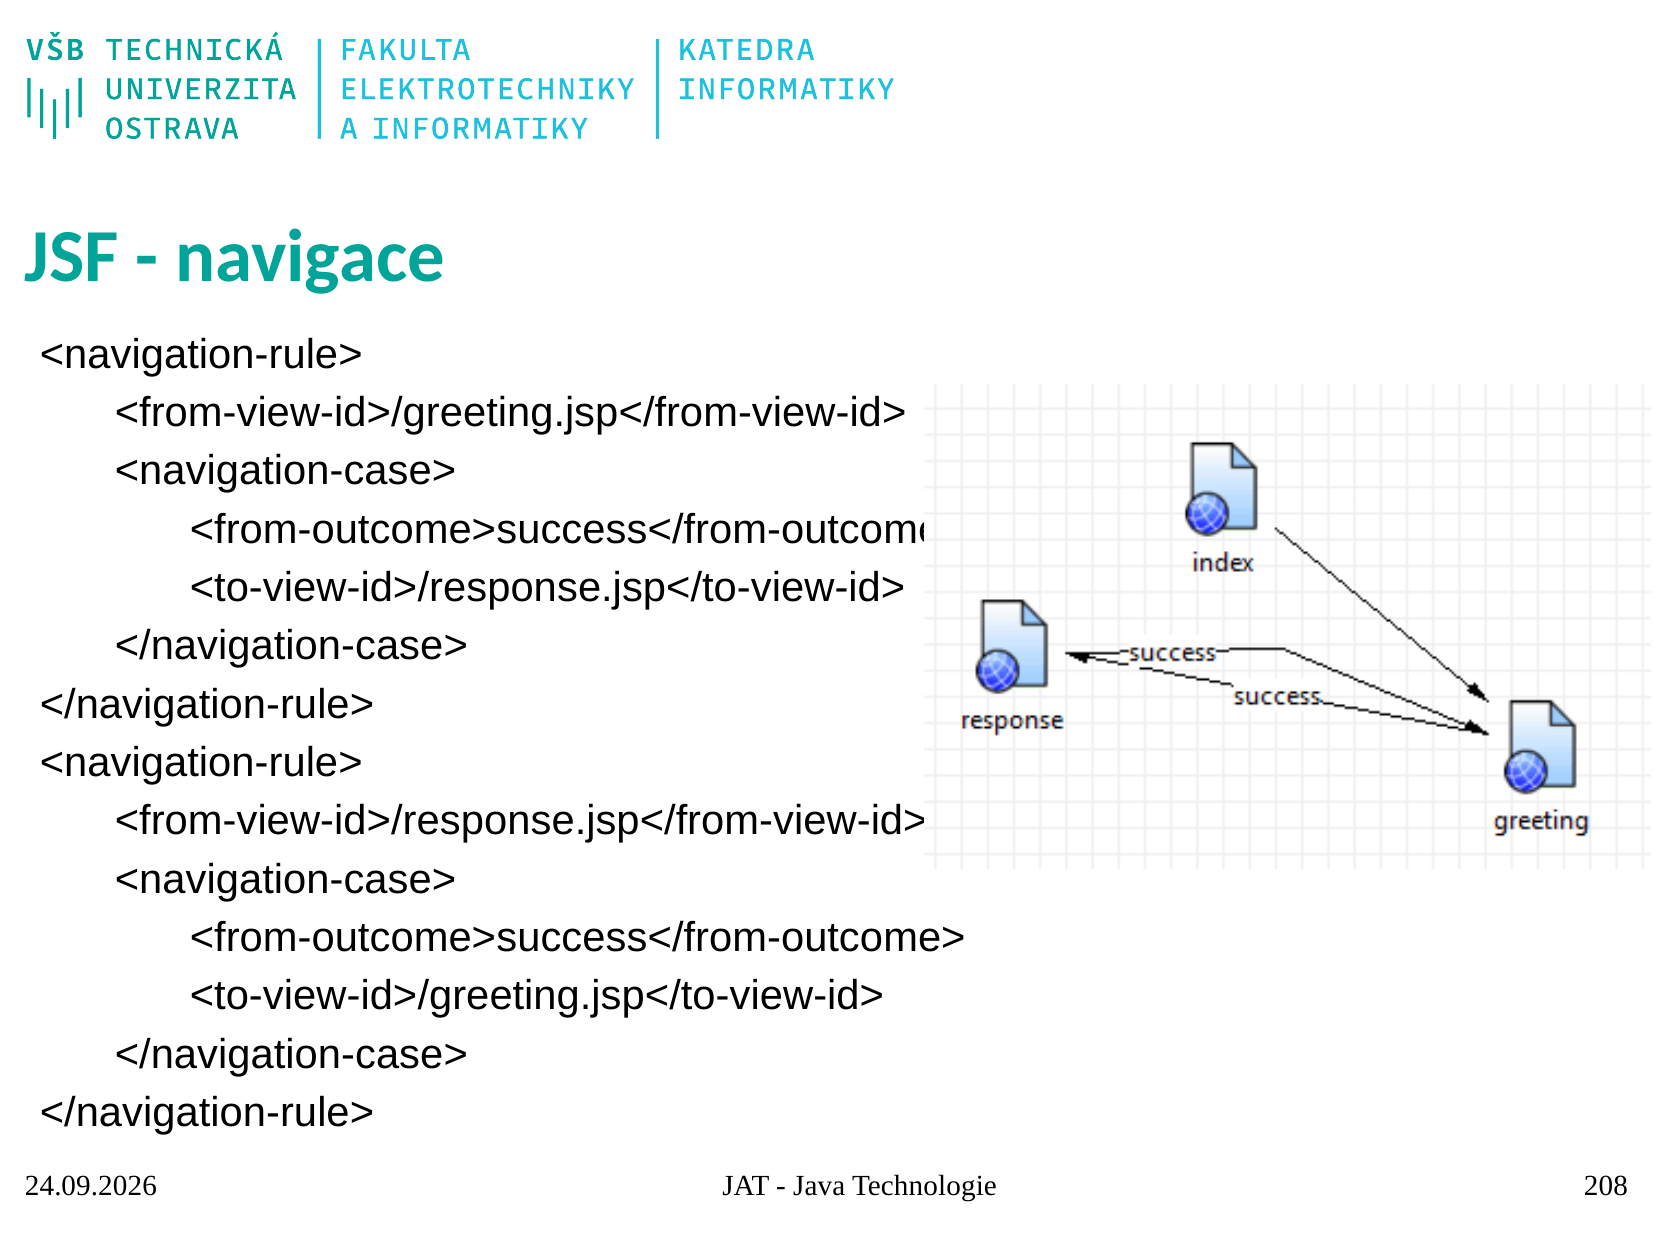

JSF - navigace
# <navigation-rule>
<from-view-id>/greeting.jsp</from-view-id>
<navigation-case>
<from-outcome>success</from-outcome>
<to-view-id>/response.jsp</to-view-id>
</navigation-case>
</navigation-rule>
<navigation-rule>
<from-view-id>/response.jsp</from-view-id>
<navigation-case>
<from-outcome>success</from-outcome>
<to-view-id>/greeting.jsp</to-view-id>
</navigation-case>
</navigation-rule>
JAT - Java Technologie
208